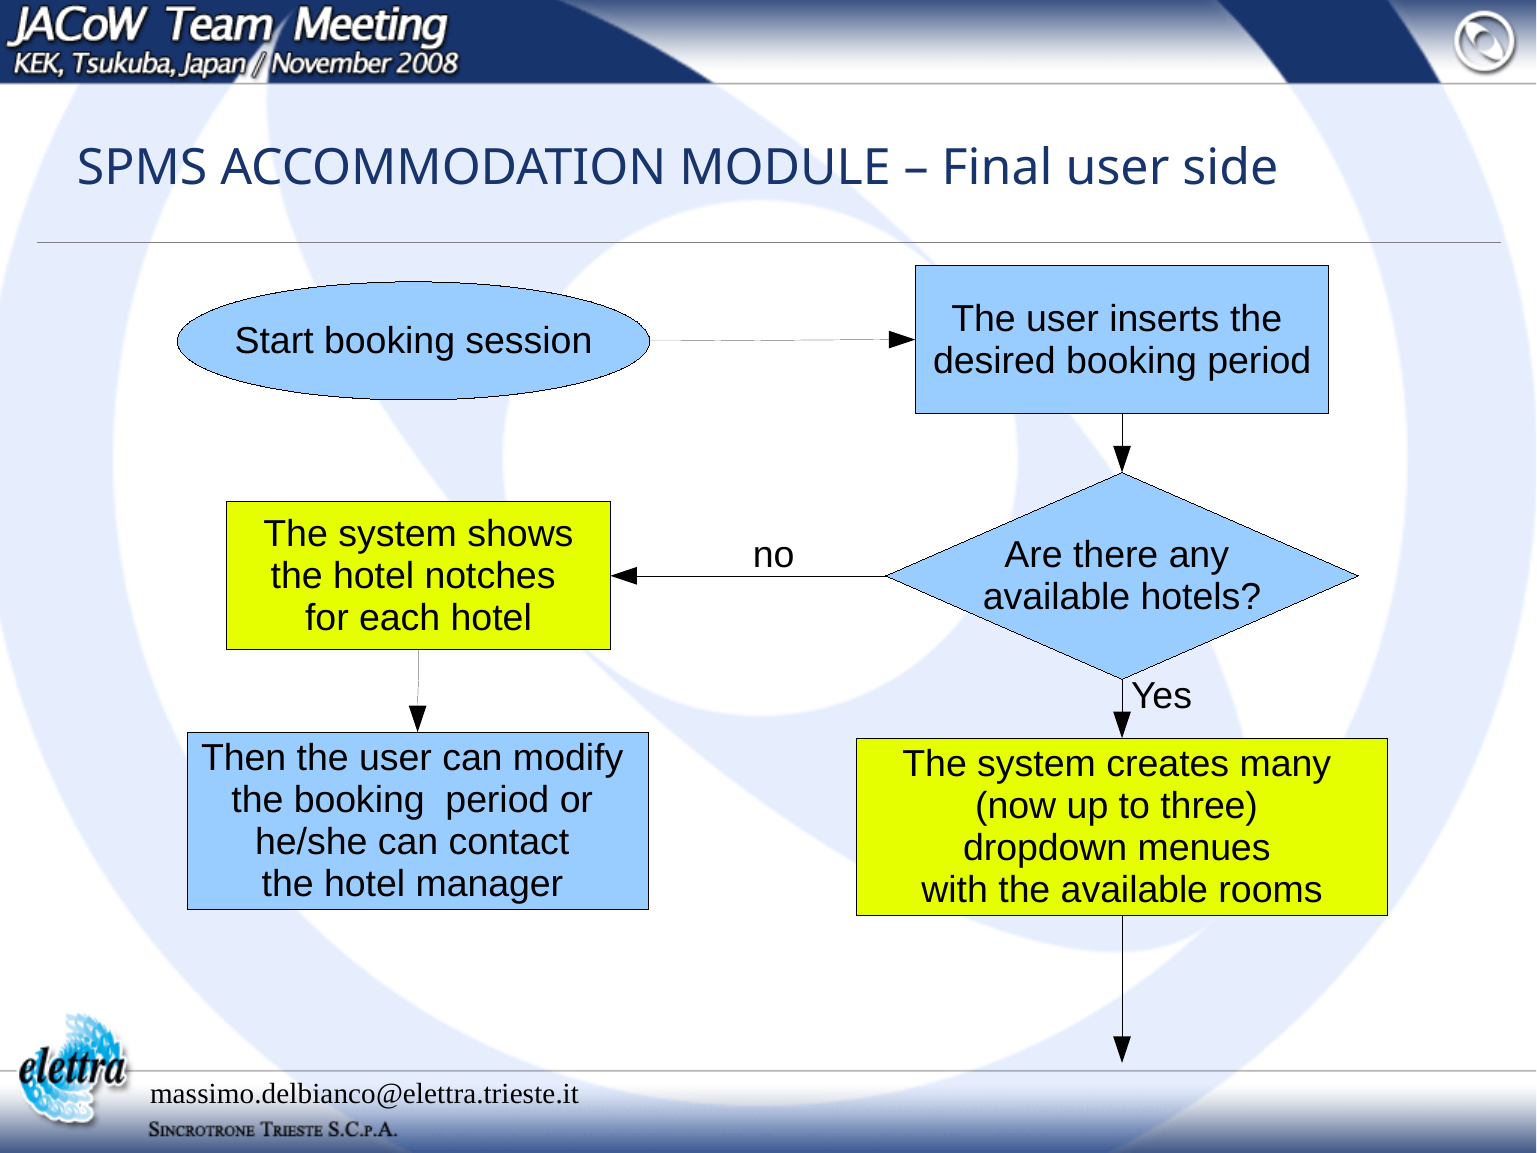

# SPMS ACCOMMODATION MODULE – Final user side
The user inserts the
desired booking period
Start booking session
Are there any
available hotels?
The system shows
the hotel notches
for each hotel
no
Yes
Then the user can modify
the booking period or
he/she can contact
the hotel manager
The system creates many
(now up to three)
dropdown menues
with the available rooms